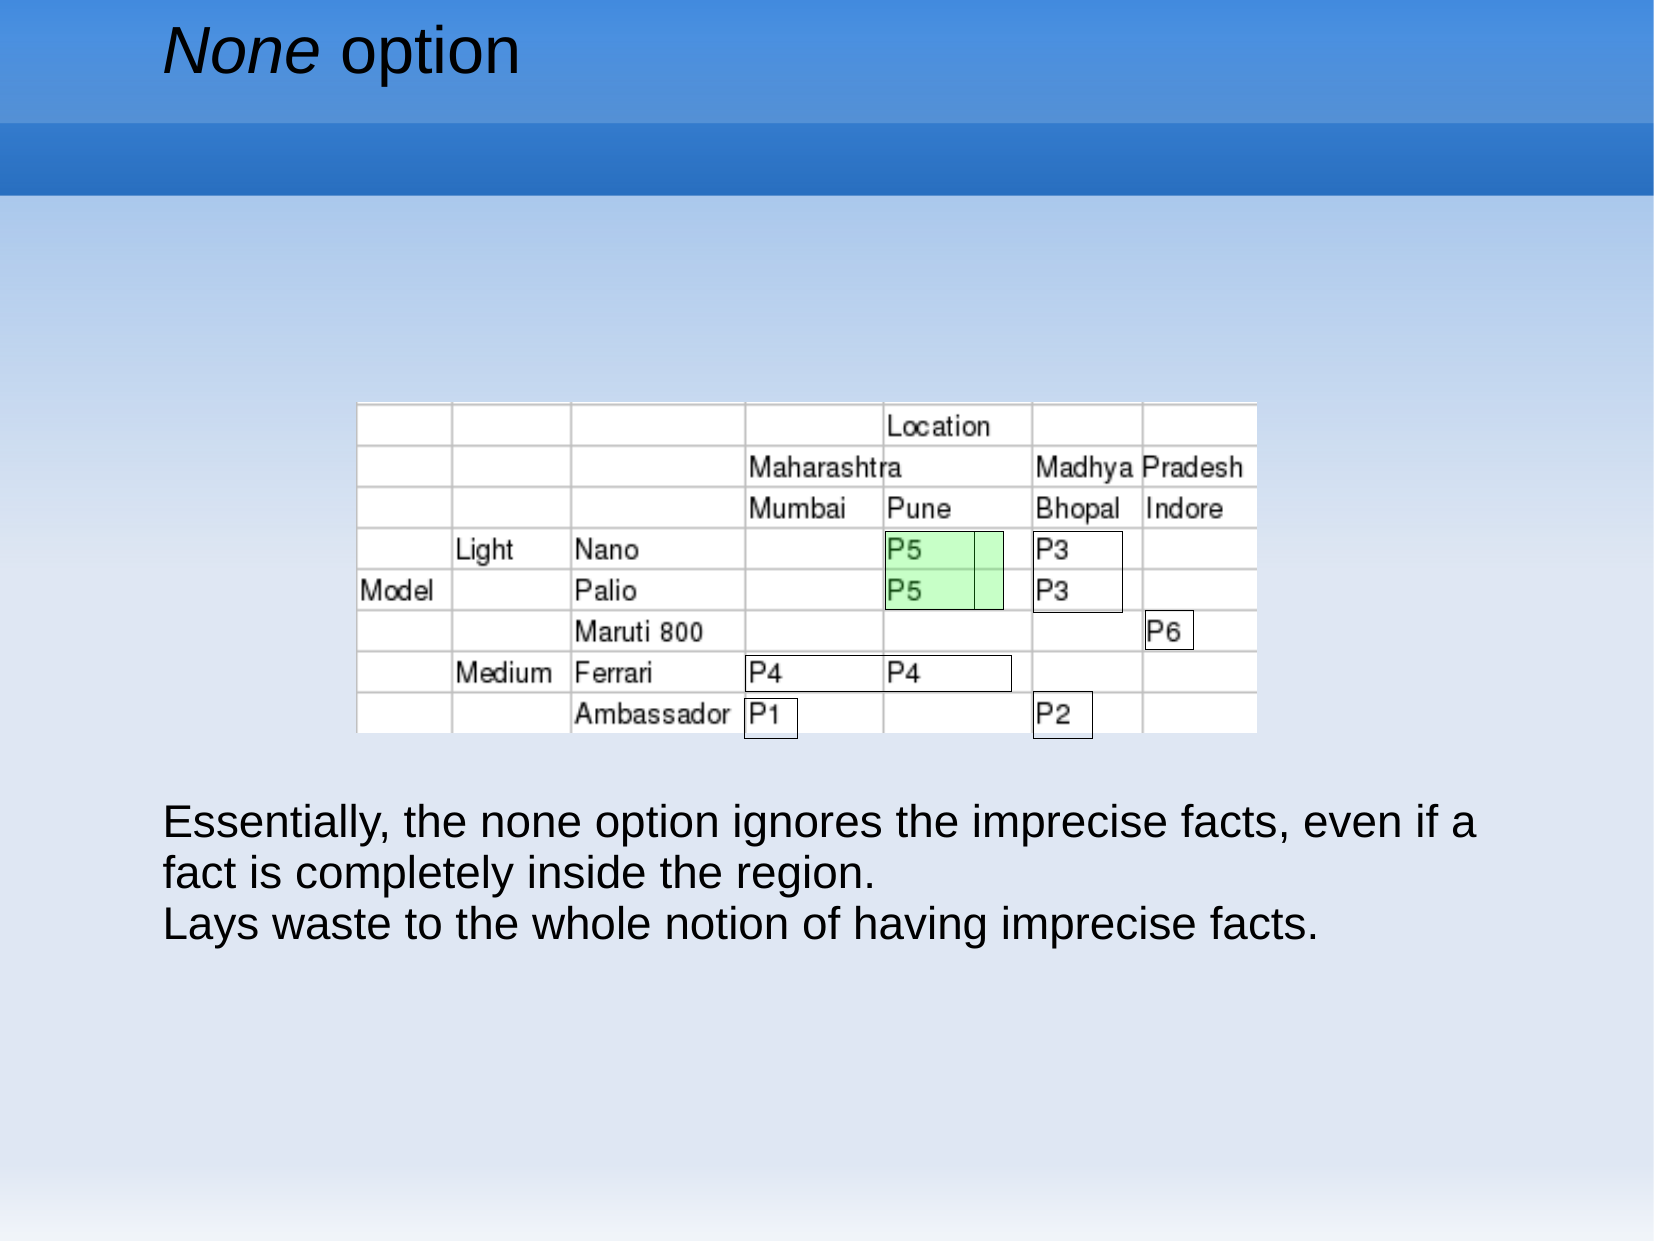

None option
Essentially, the none option ignores the imprecise facts, even if a fact is completely inside the region.
Lays waste to the whole notion of having imprecise facts.